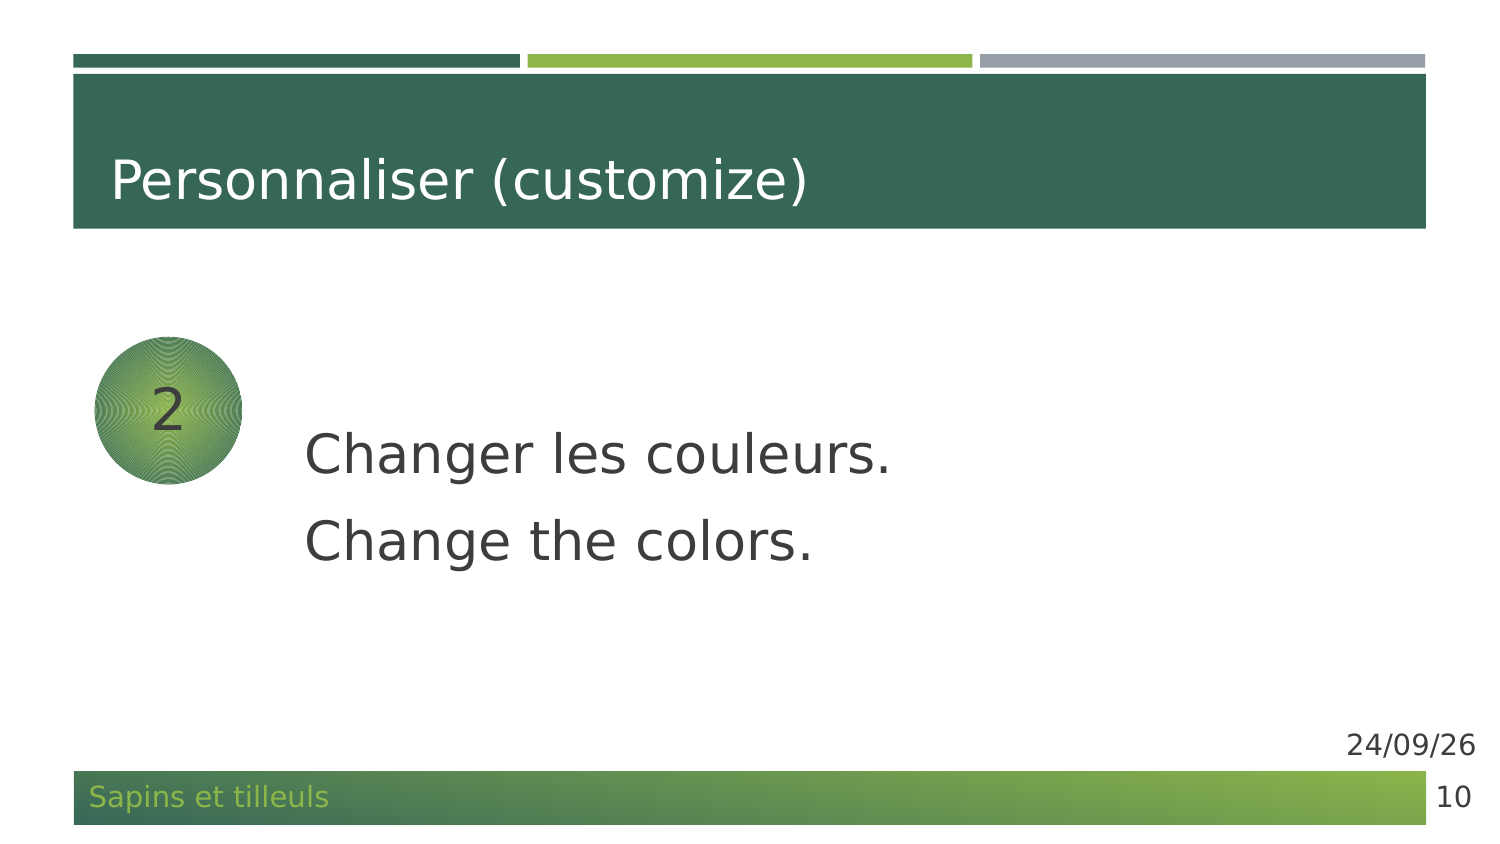

# Personnaliser (customize)
Changer les couleurs.
Change the colors.
2
Sapins et tilleuls
10